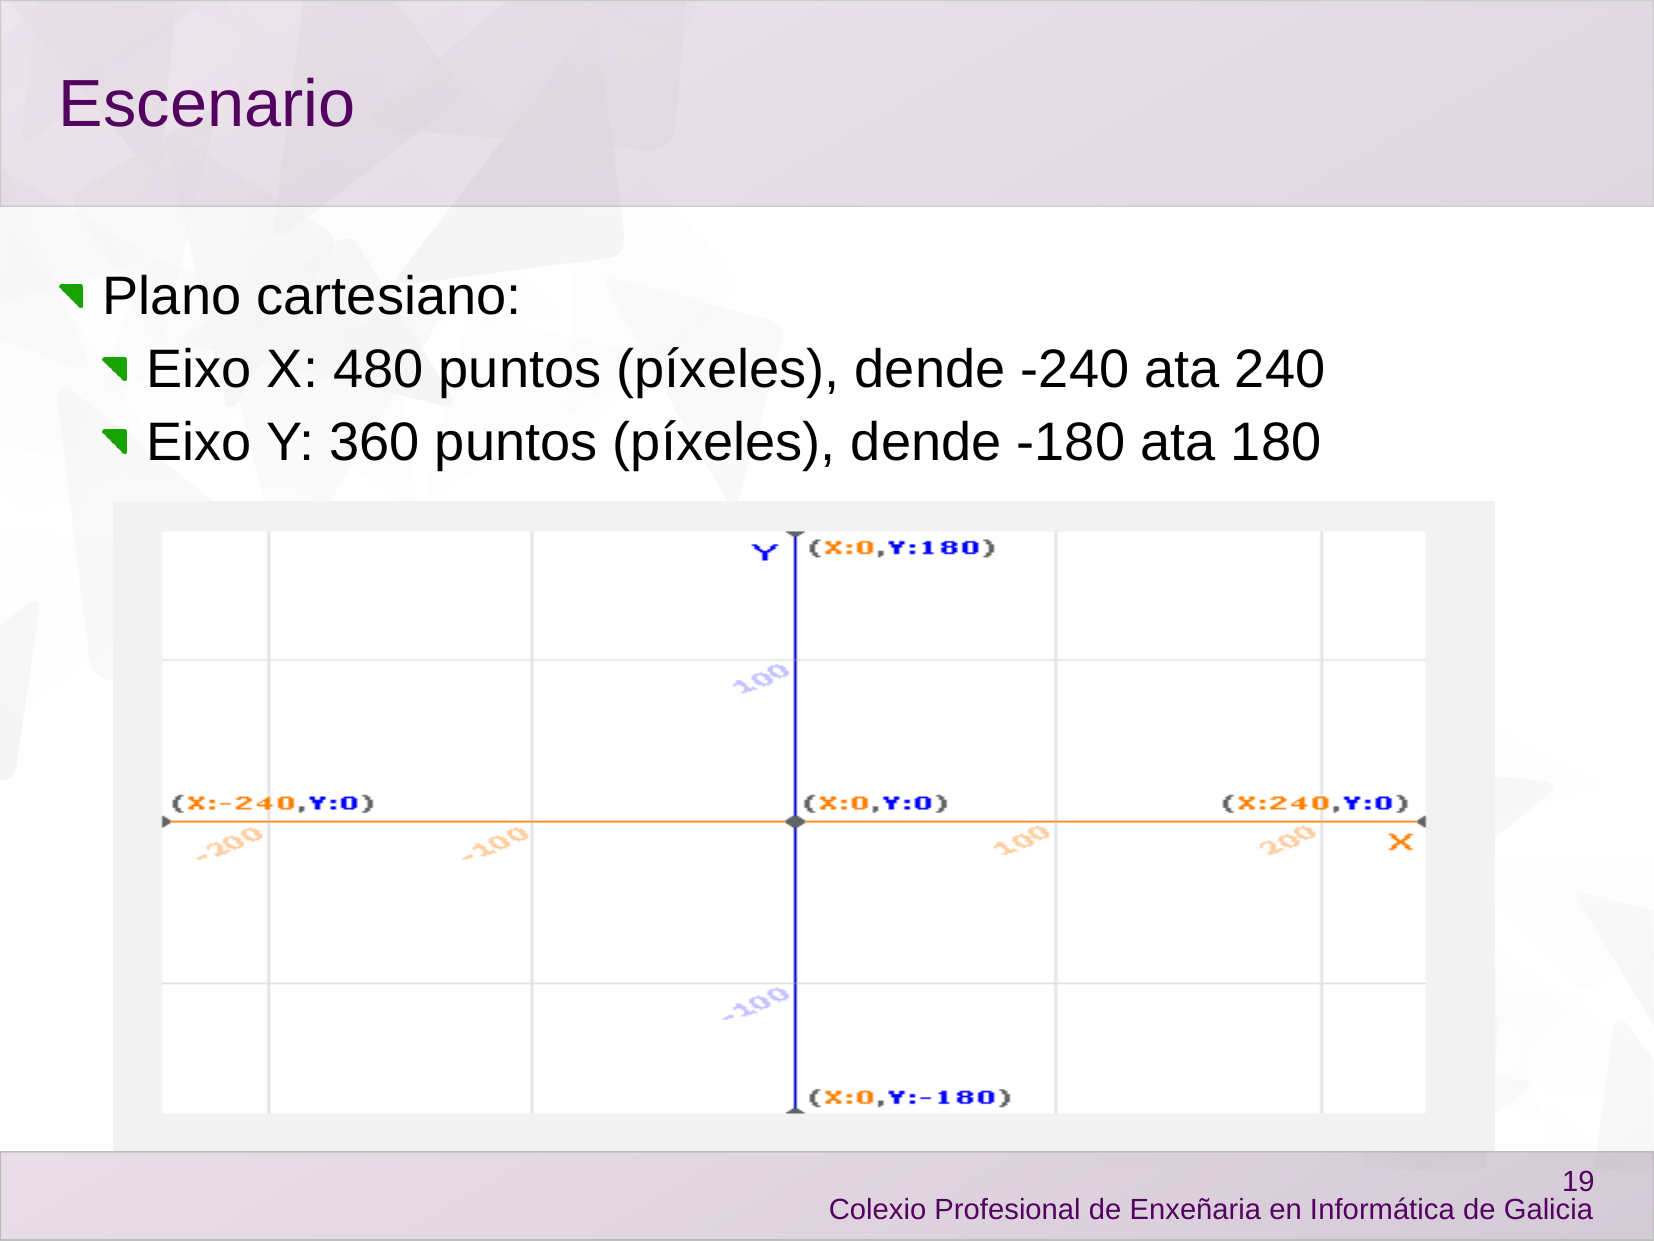

# Escenario
Plano cartesiano:
Eixo X: 480 puntos (píxeles), dende -240 ata 240
Eixo Y: 360 puntos (píxeles), dende -180 ata 180
19
Colexio Profesional de Enxeñaria en Informática de Galicia